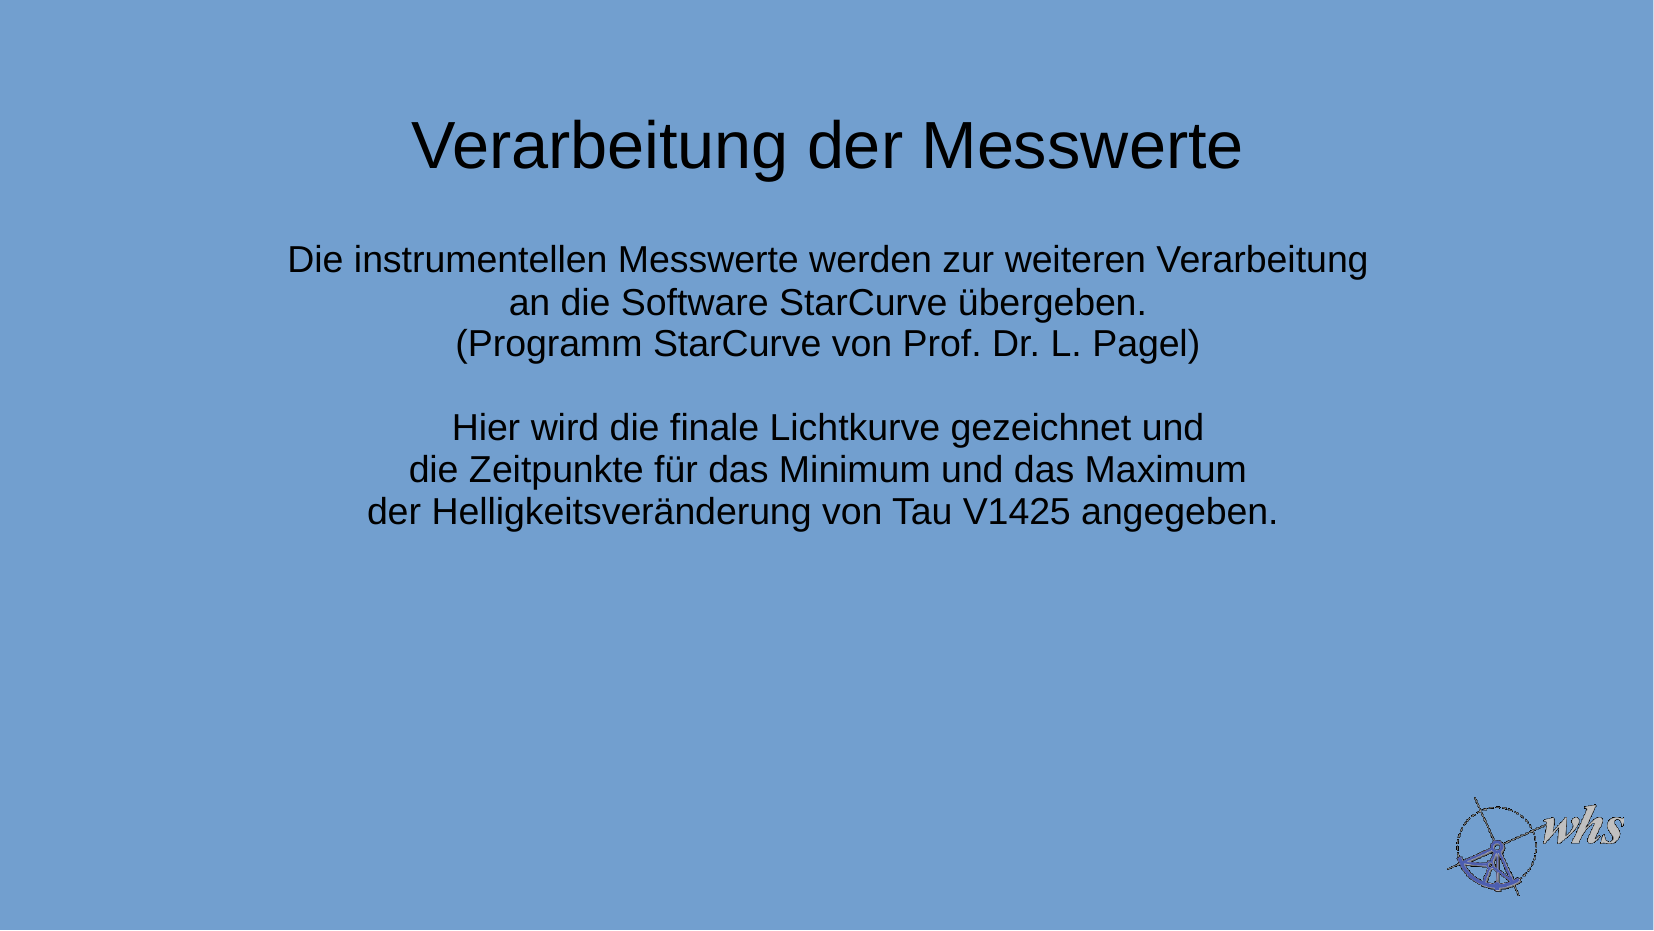

Verarbeitung der Messwerte
Die instrumentellen Messwerte werden zur weiteren Verarbeitung
an die Software StarCurve übergeben.
(Programm StarCurve von Prof. Dr. L. Pagel)
Hier wird die finale Lichtkurve gezeichnet und
die Zeitpunkte für das Minimum und das Maximum
der Helligkeitsveränderung von Tau V1425 angegeben.